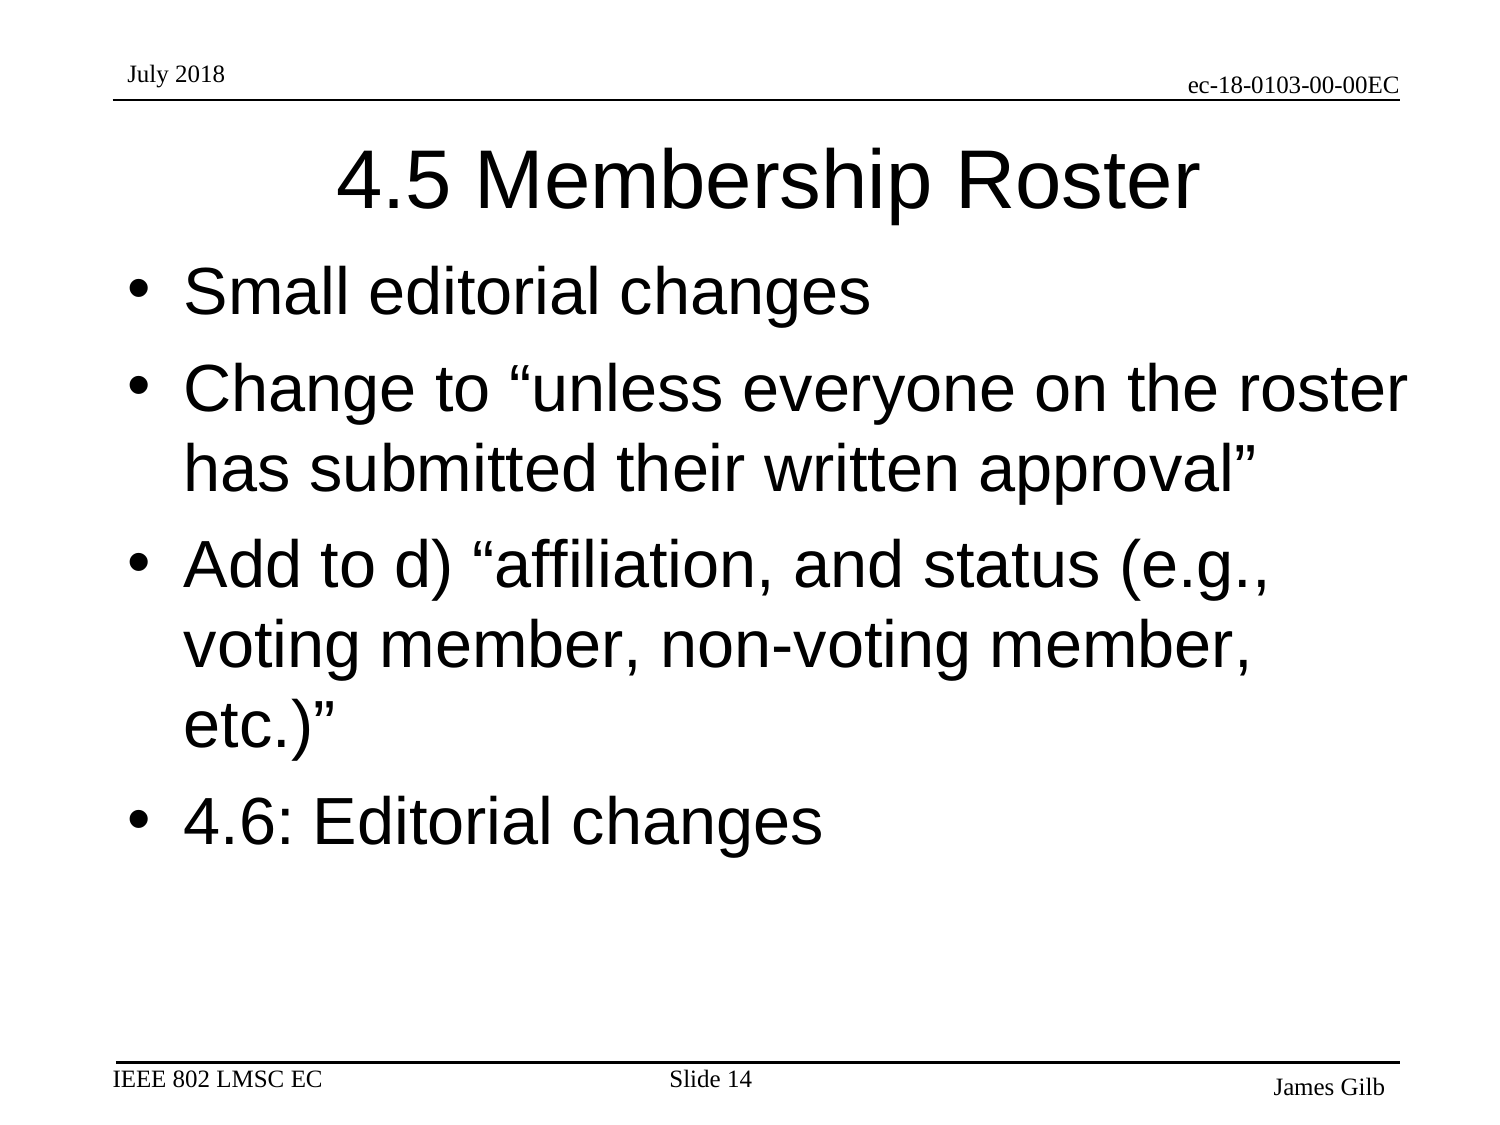

# 4.5 Membership Roster
Small editorial changes
Change to “unless everyone on the roster has submitted their written approval”
Add to d) “affiliation, and status (e.g., voting member, non-voting member, etc.)”
4.6: Editorial changes
14